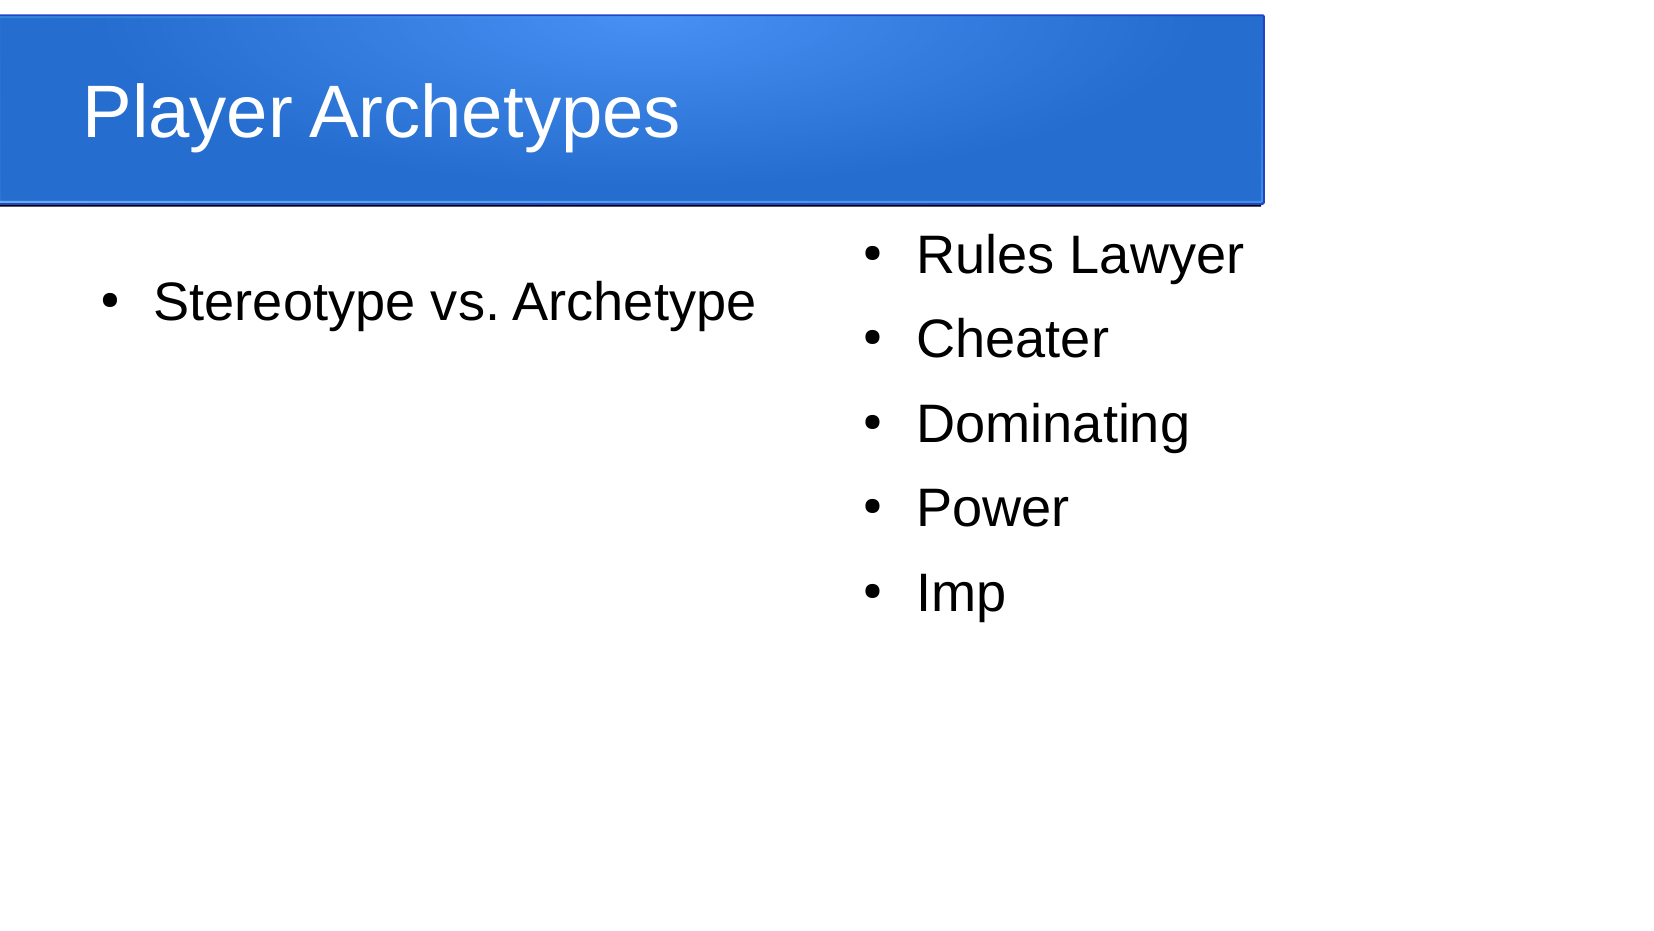

# Player Archetypes
Rules Lawyer
Cheater
Dominating
Power
Imp
Stereotype vs. Archetype